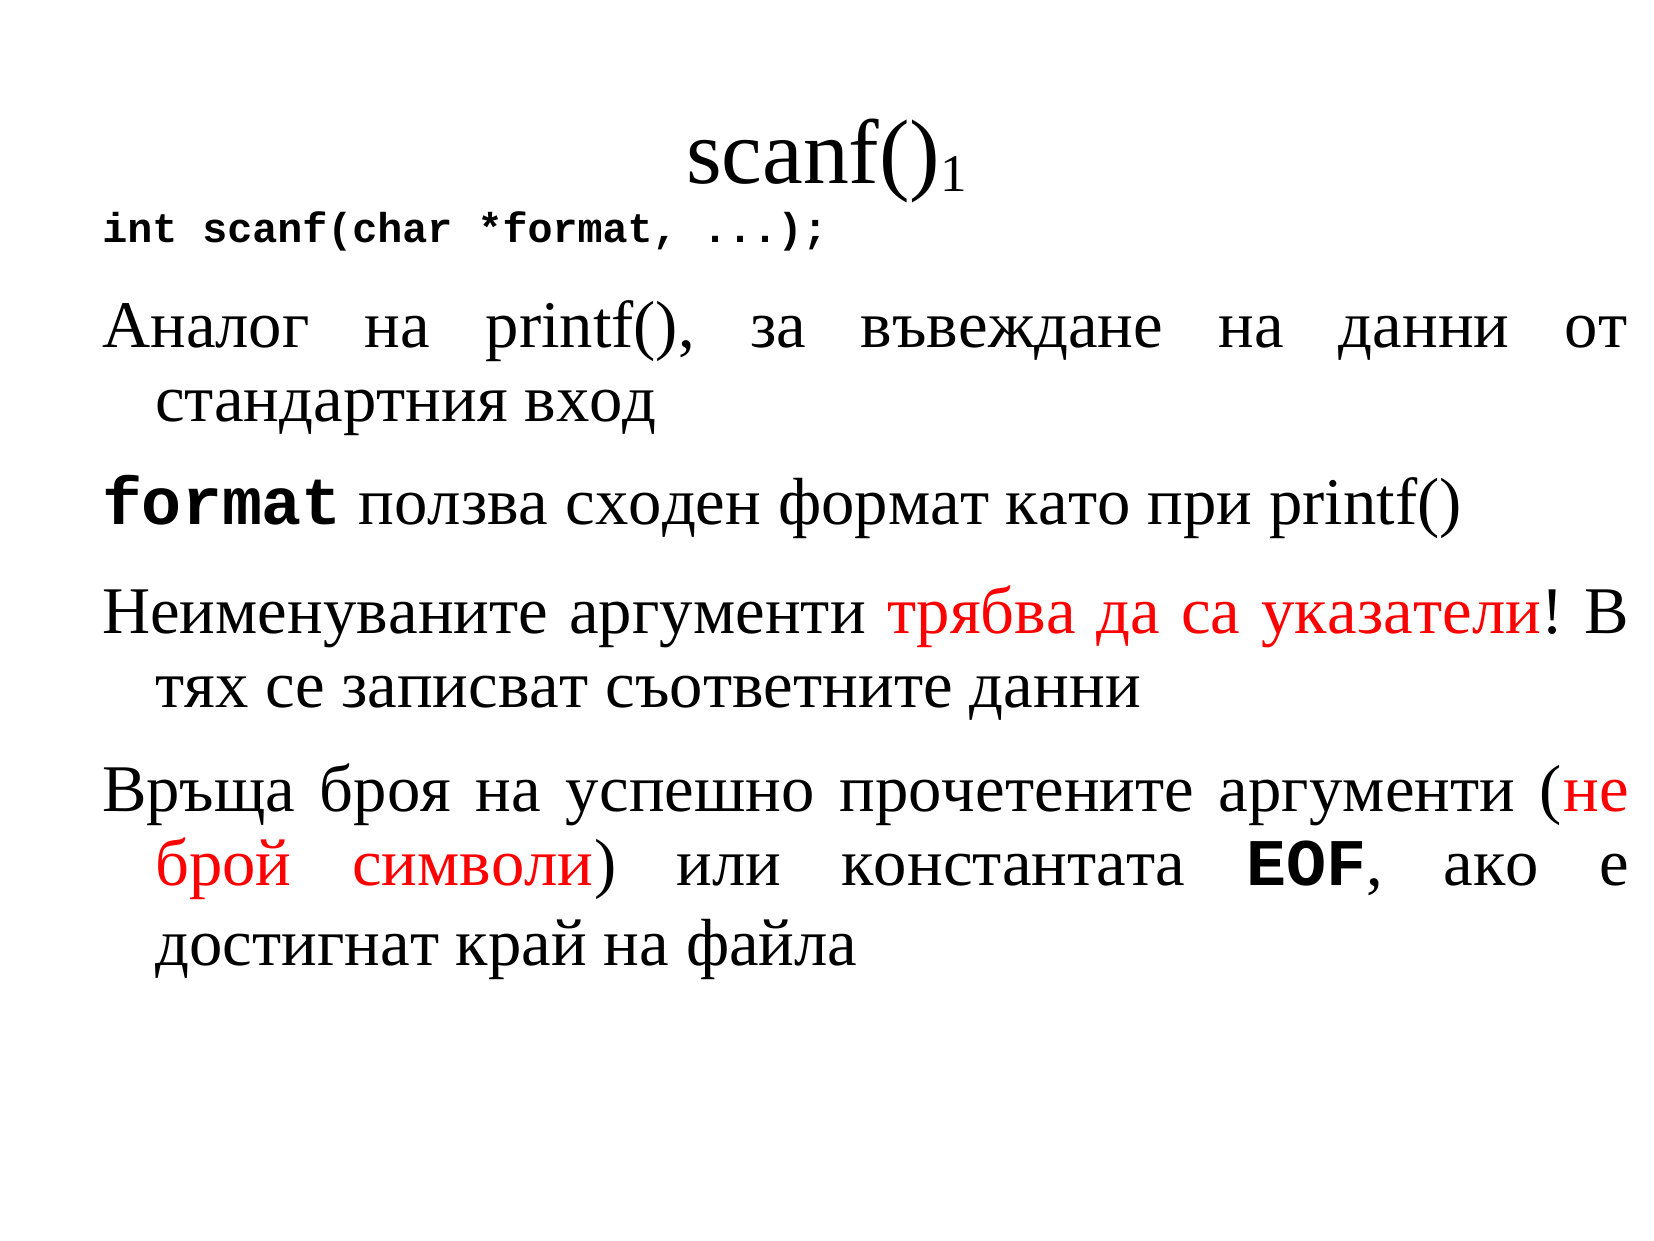

# scanf()1
int scanf(char *format, ...);
Аналог на printf(), за въвеждане на данни от стандартния вход
format ползва сходен формат като при printf()
Неименуваните аргументи трябва да са указатели! В тях се записват съответните данни
Връща броя на успешно прочетените аргументи (не брой символи) или константата EOF, ако е достигнат край на файла